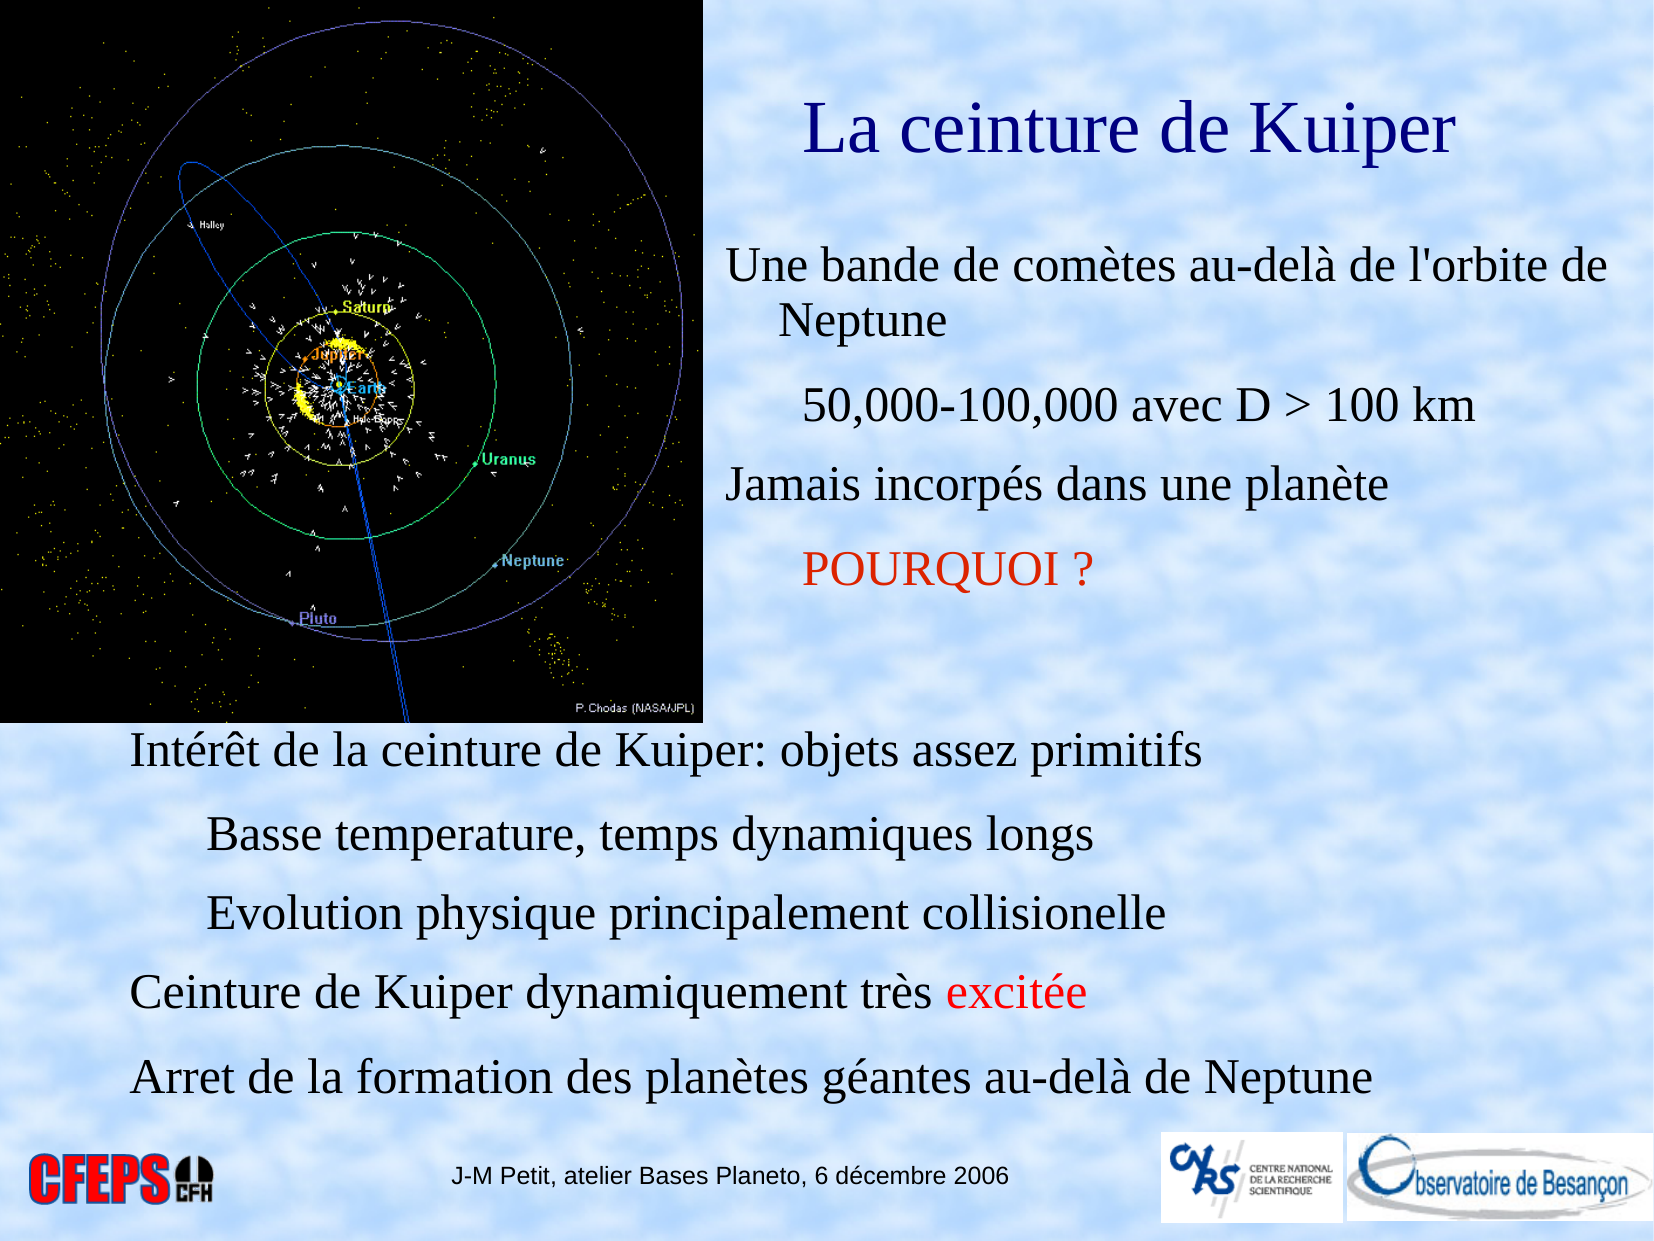

# La ceinture de Kuiper
Une bande de comètes au-delà de l'orbite de Neptune
50,000-100,000 avec D > 100 km
Jamais incorpés dans une planète
POURQUOI ?
Intérêt de la ceinture de Kuiper: objets assez primitifs
Basse temperature, temps dynamiques longs
Evolution physique principalement collisionelle
Ceinture de Kuiper dynamiquement très excitée
Arret de la formation des planètes géantes au-delà de Neptune